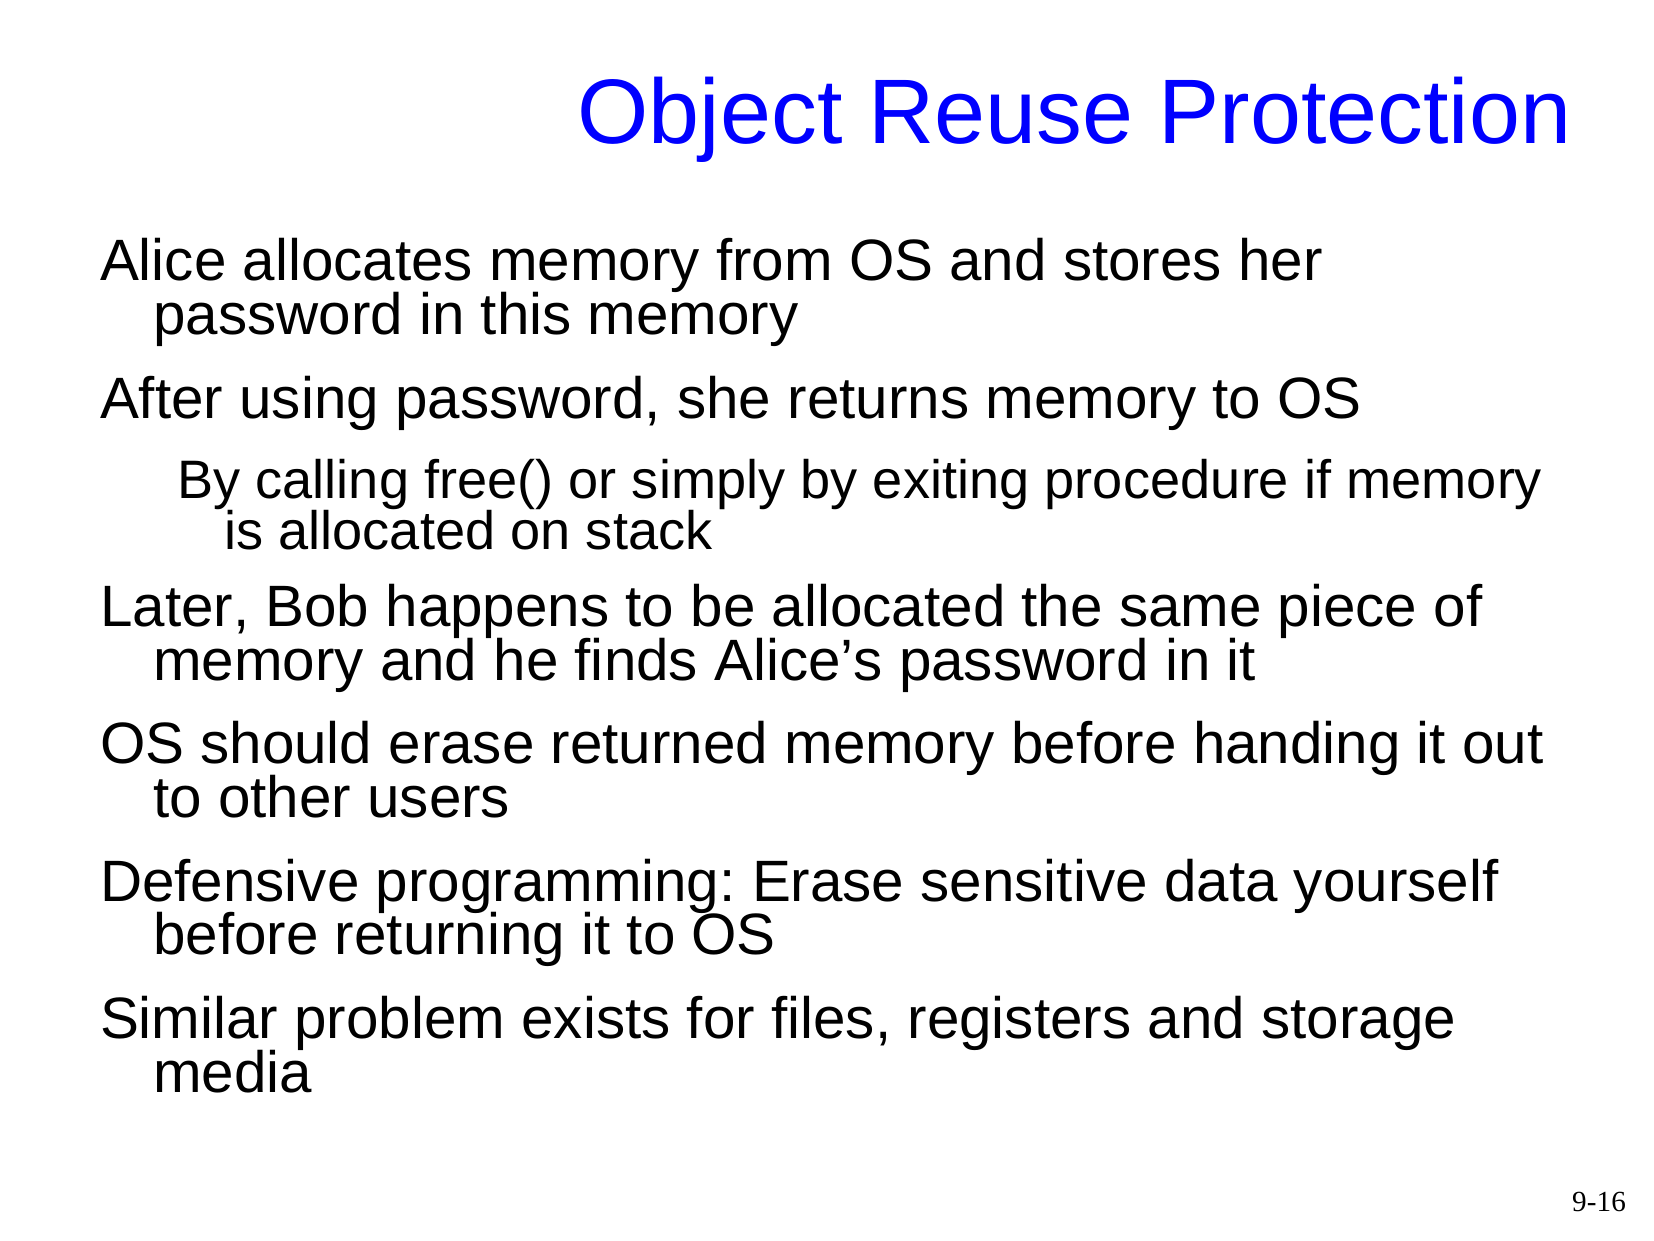

# Object Reuse Protection
Alice allocates memory from OS and stores her password in this memory
After using password, she returns memory to OS
By calling free() or simply by exiting procedure if memory is allocated on stack
Later, Bob happens to be allocated the same piece of memory and he finds Alice’s password in it
OS should erase returned memory before handing it out to other users
Defensive programming: Erase sensitive data yourself before returning it to OS
Similar problem exists for files, registers and storage media